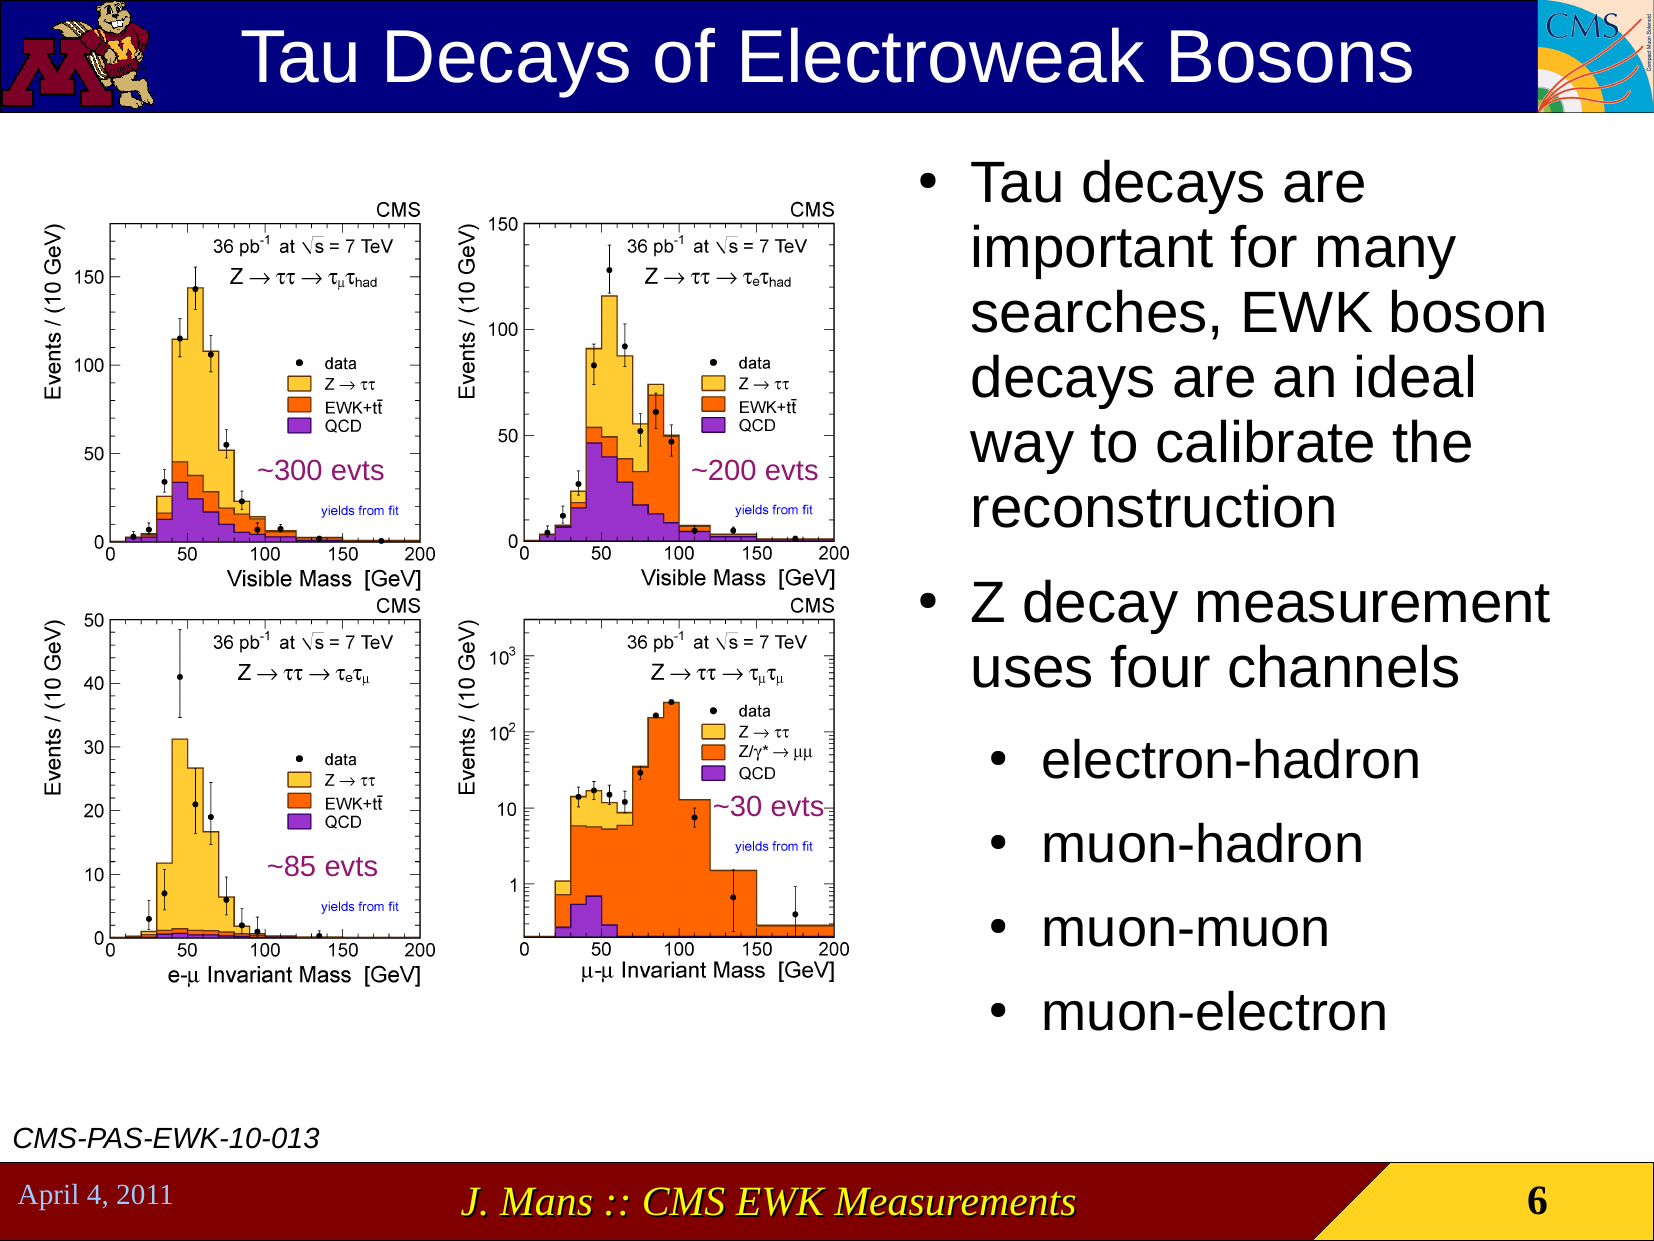

# Tau Decays of Electroweak Bosons
Tau decays are important for many searches, EWK boson decays are an ideal way to calibrate the reconstruction
Z decay measurement uses four channels
electron-hadron
muon-hadron
muon-muon
muon-electron
~300 evts
~200 evts
~30 evts
~85 evts
CMS-PAS-EWK-10-013
J. Mans :: CMS EWK Measurements
6
April 4, 2011